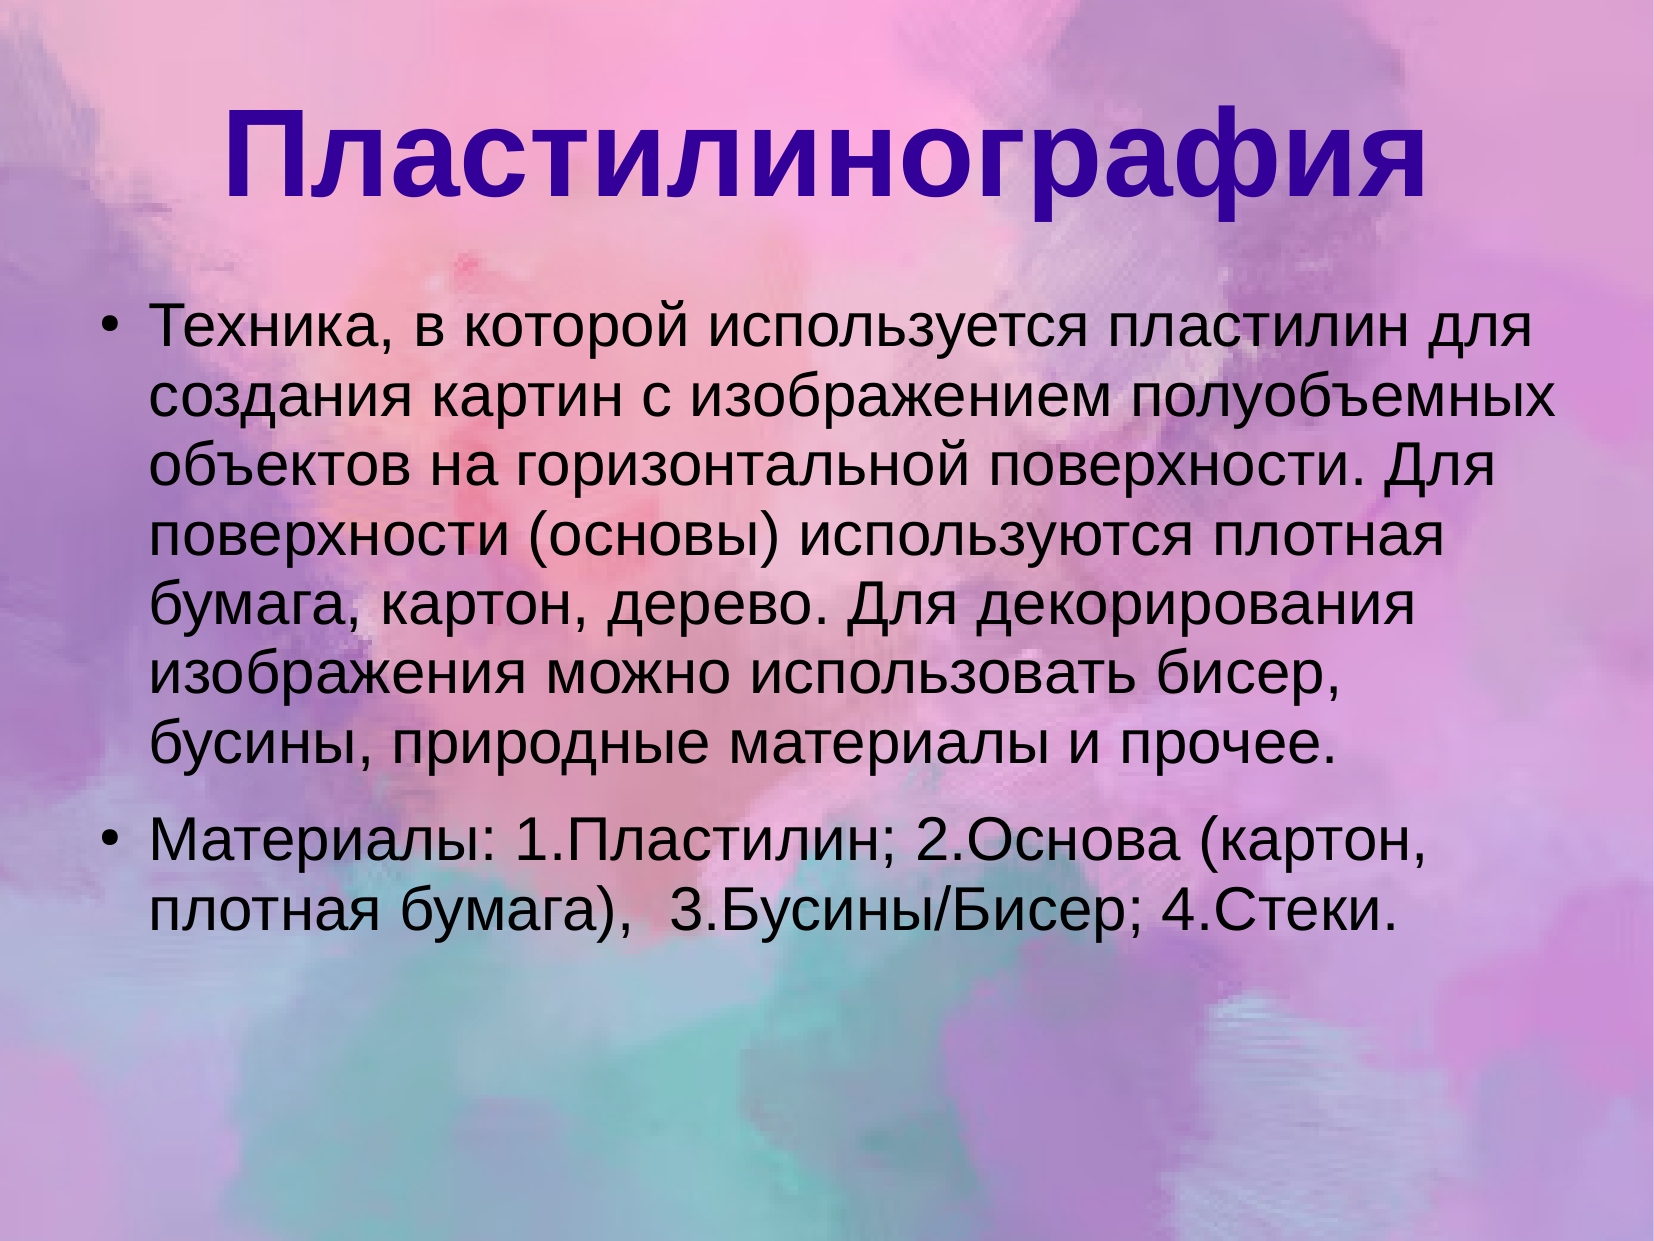

# Пластилинография
Техника, в которой используется пластилин для создания картин с изображением полуобъемных объектов на горизонтальной поверхности. Для поверхности (основы) используются плотная бумага, картон, дерево. Для декорирования изображения можно использовать бисер, бусины, природные материалы и прочее.
Материалы: 1.Пластилин; 2.Основа (картон, плотная бумага), 3.Бусины/Бисер; 4.Стеки.